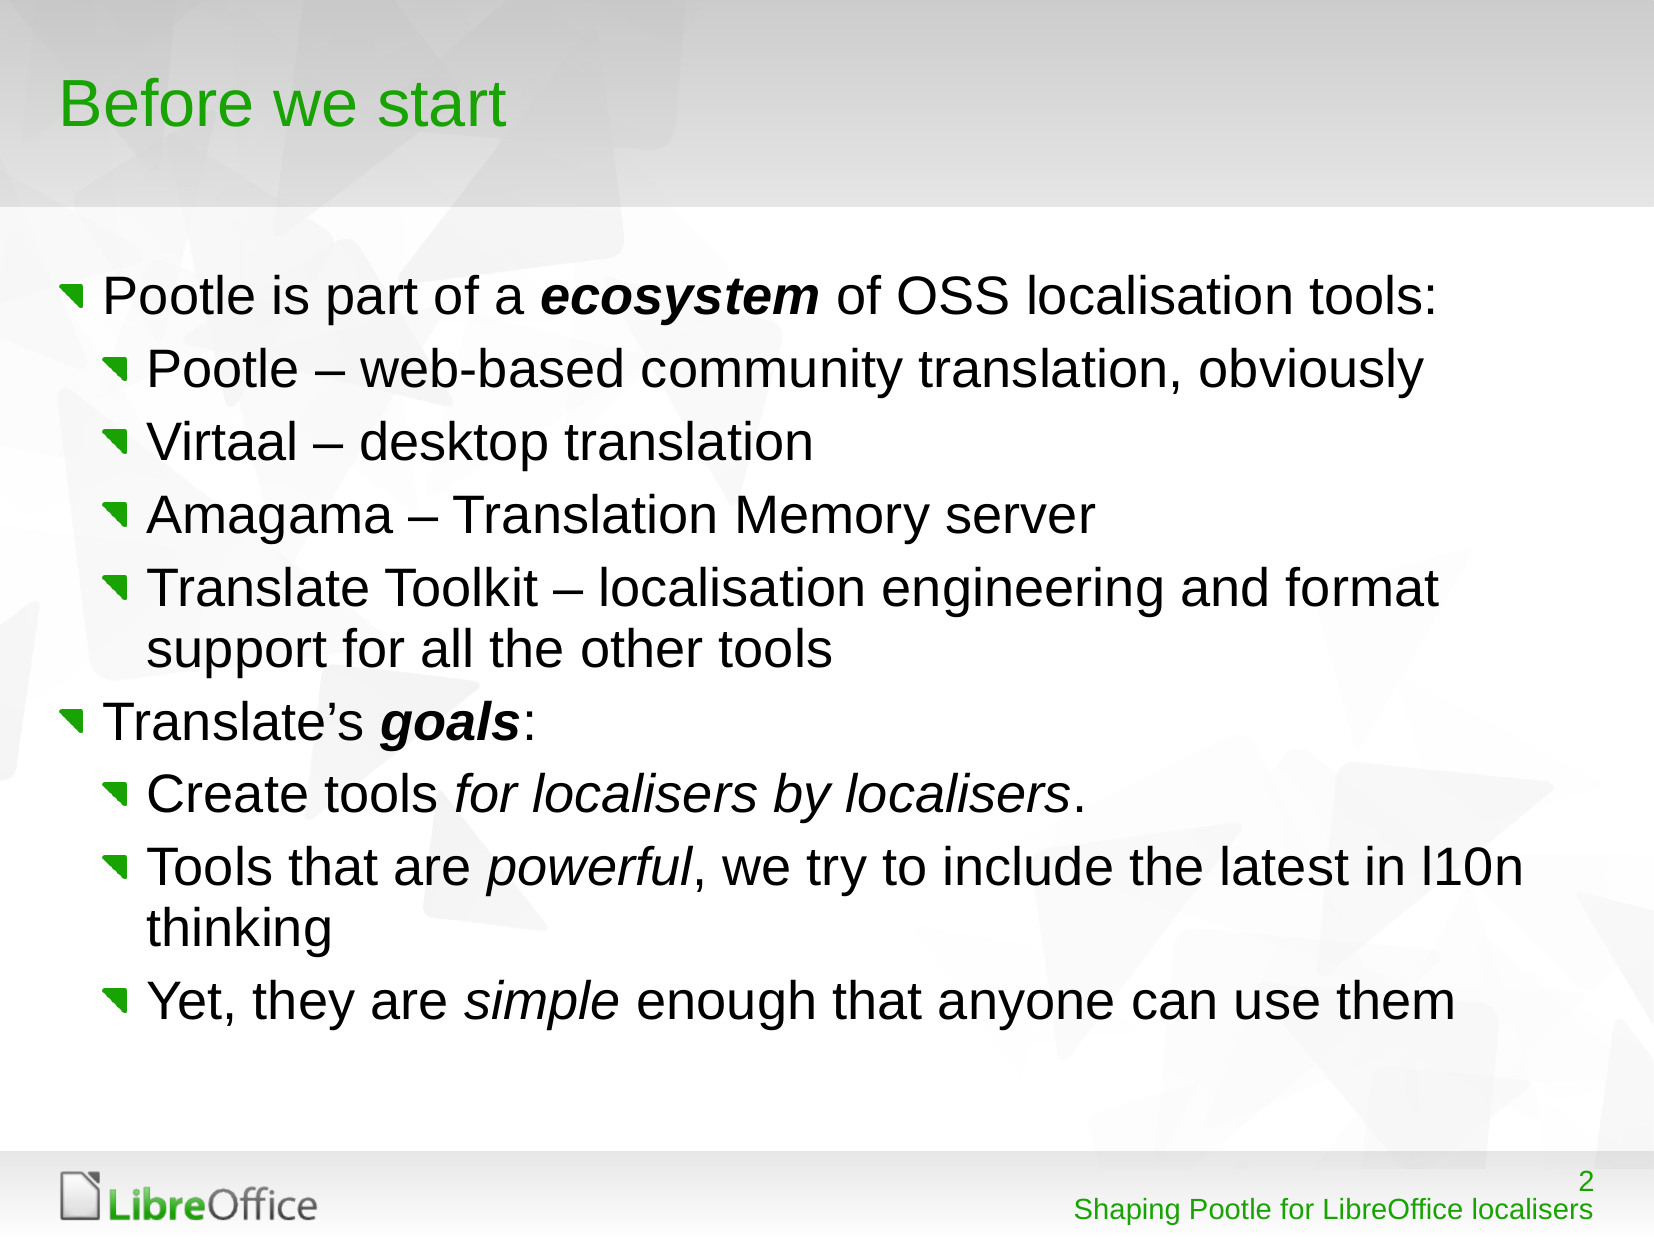

# Before we start
Pootle is part of a ecosystem of OSS localisation tools:
Pootle – web-based community translation, obviously
Virtaal – desktop translation
Amagama – Translation Memory server
Translate Toolkit – localisation engineering and format support for all the other tools
Translate’s goals:
Create tools for localisers by localisers.
Tools that are powerful, we try to include the latest in l10n thinking
Yet, they are simple enough that anyone can use them
2
Shaping Pootle for LibreOffice localisers